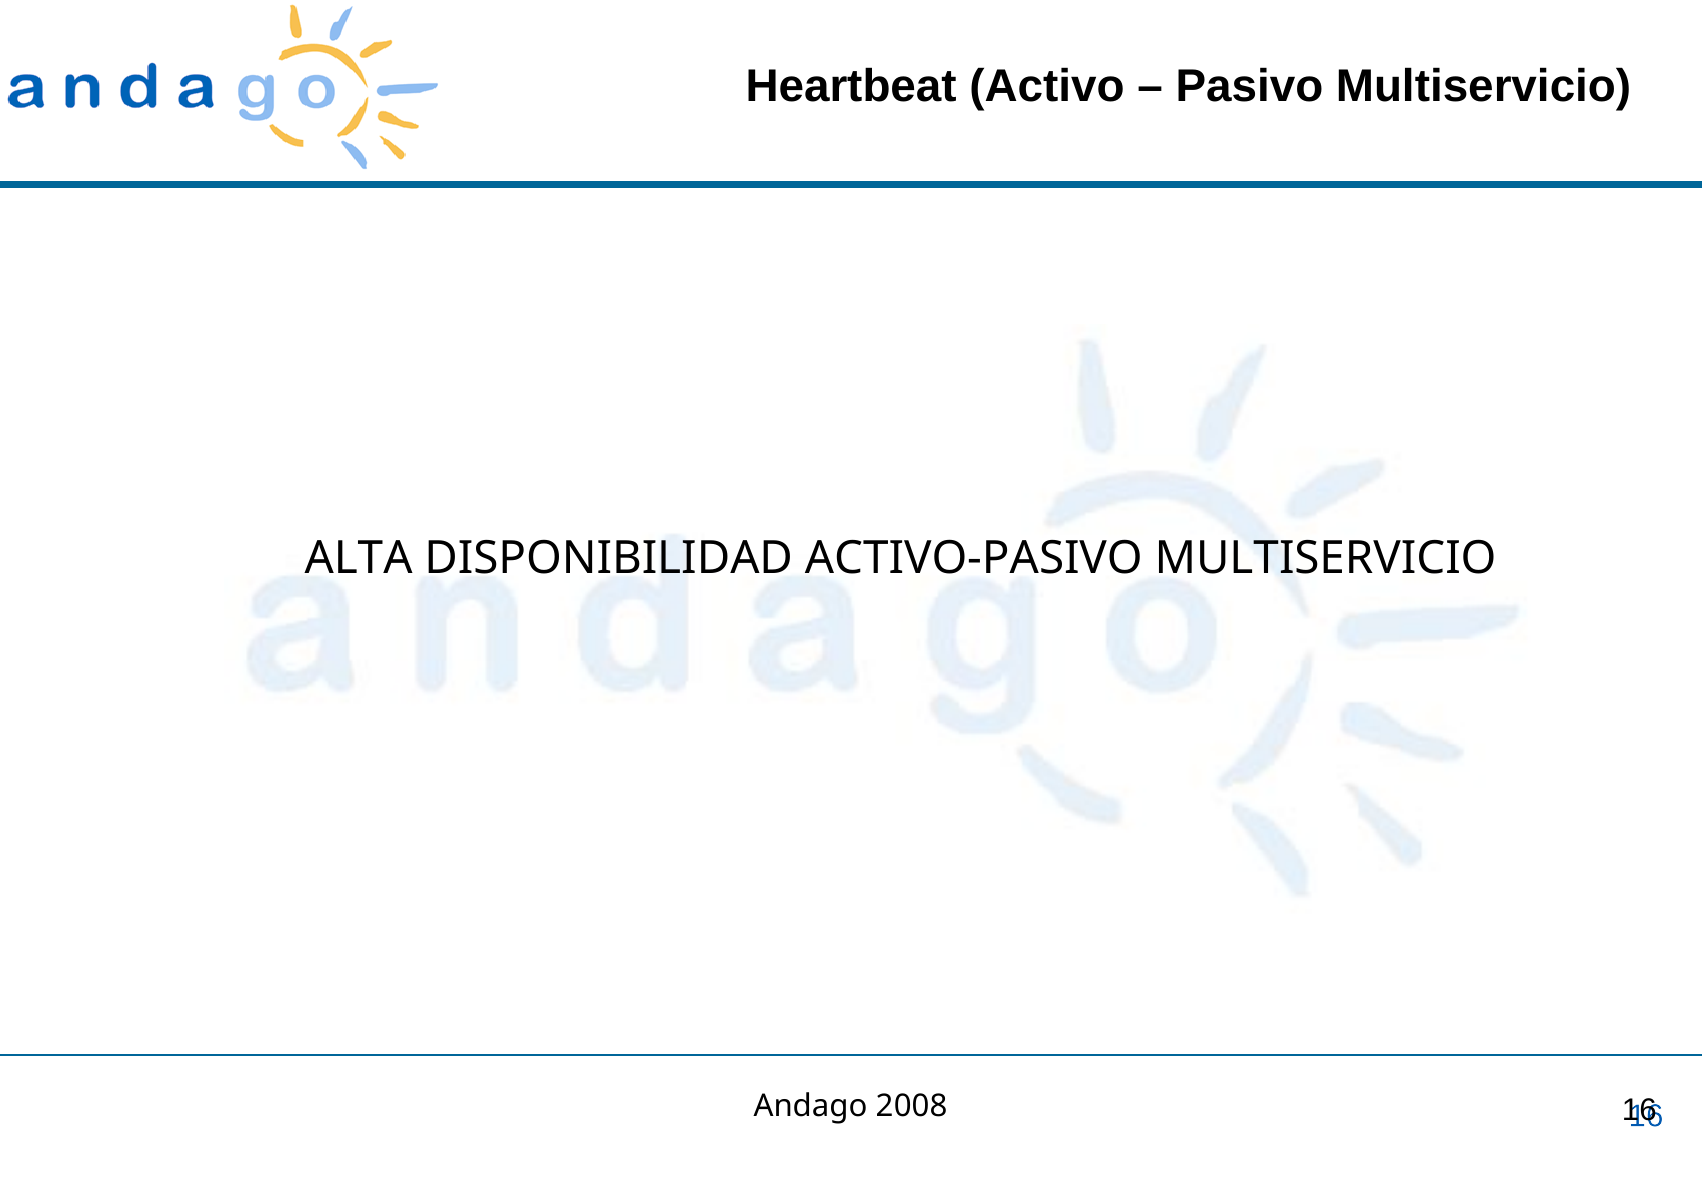

# Heartbeat (Activo – Pasivo Multiservicio)
ALTA DISPONIBILIDAD ACTIVO-PASIVO MULTISERVICIO